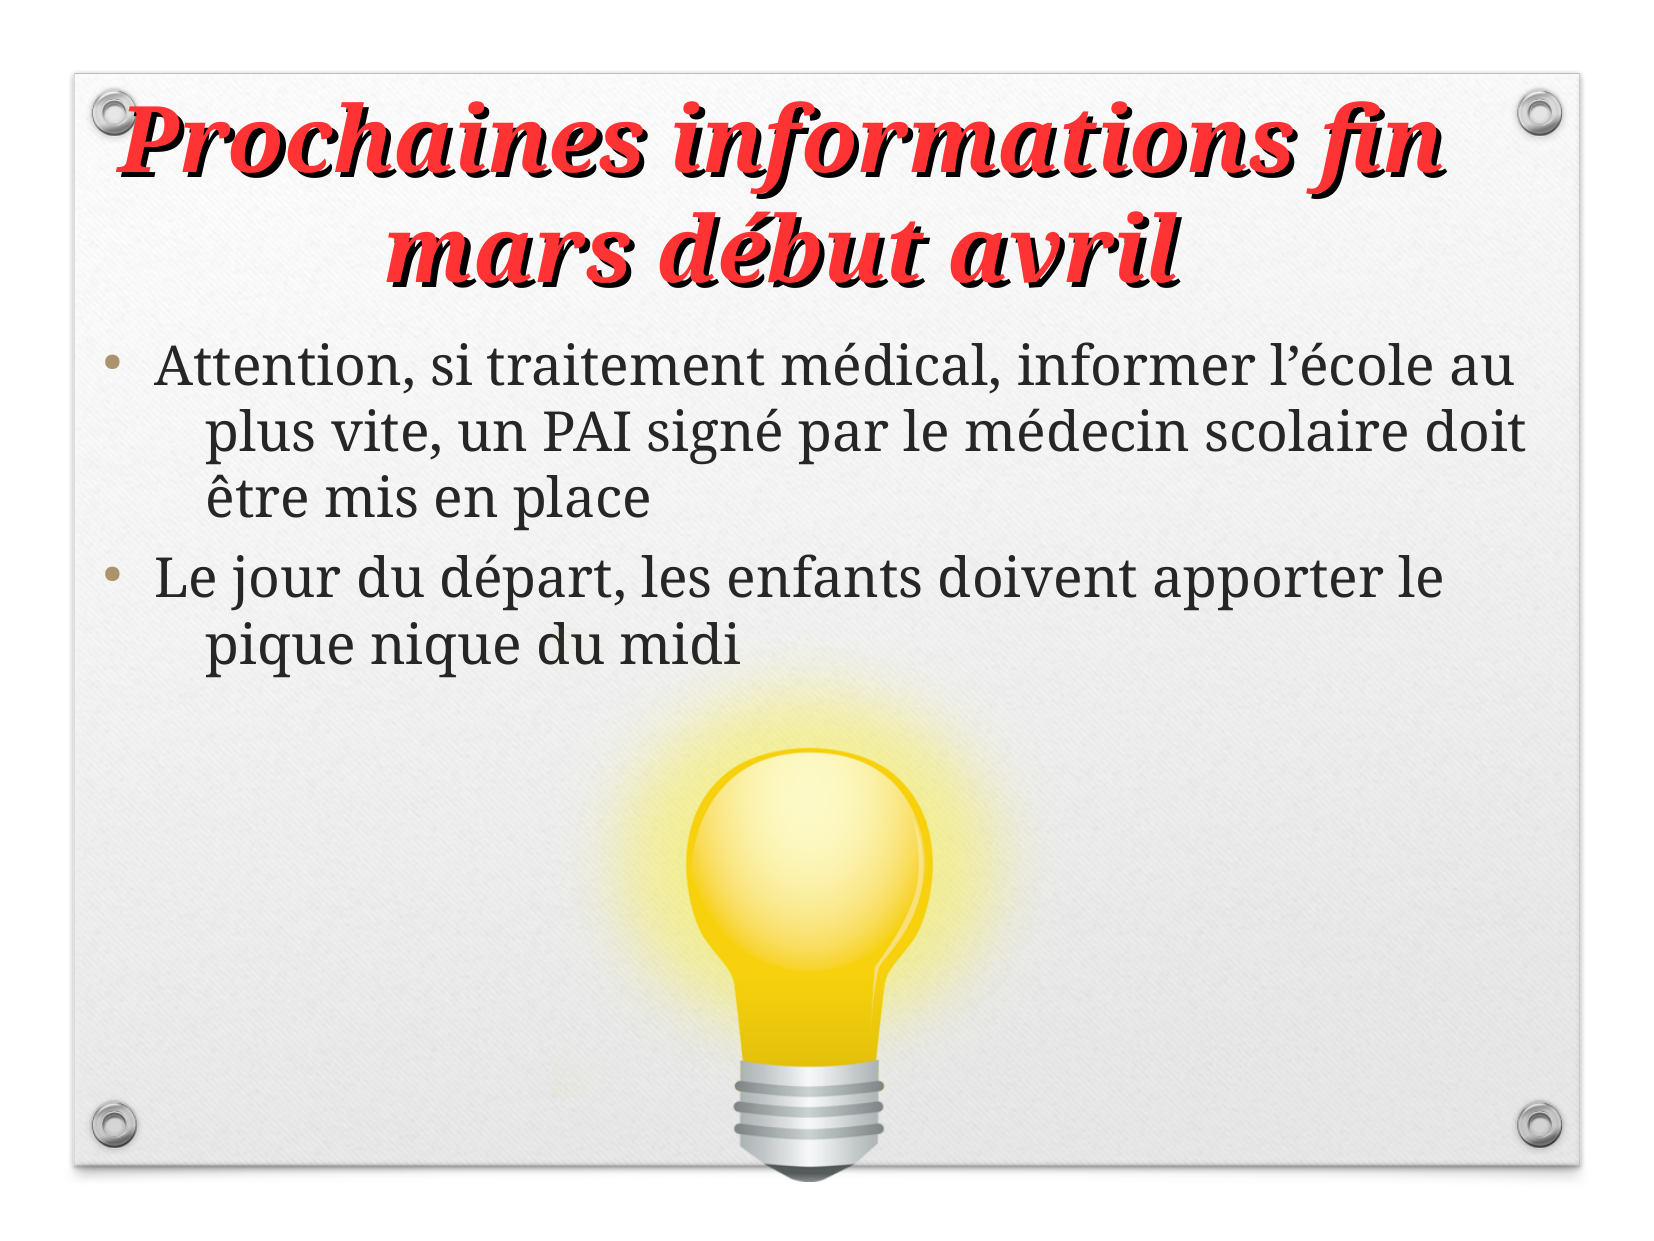

# Prochaines informations fin mars début avril
Attention, si traitement médical, informer l’école au plus vite, un PAI signé par le médecin scolaire doit être mis en place
Le jour du départ, les enfants doivent apporter le pique nique du midi